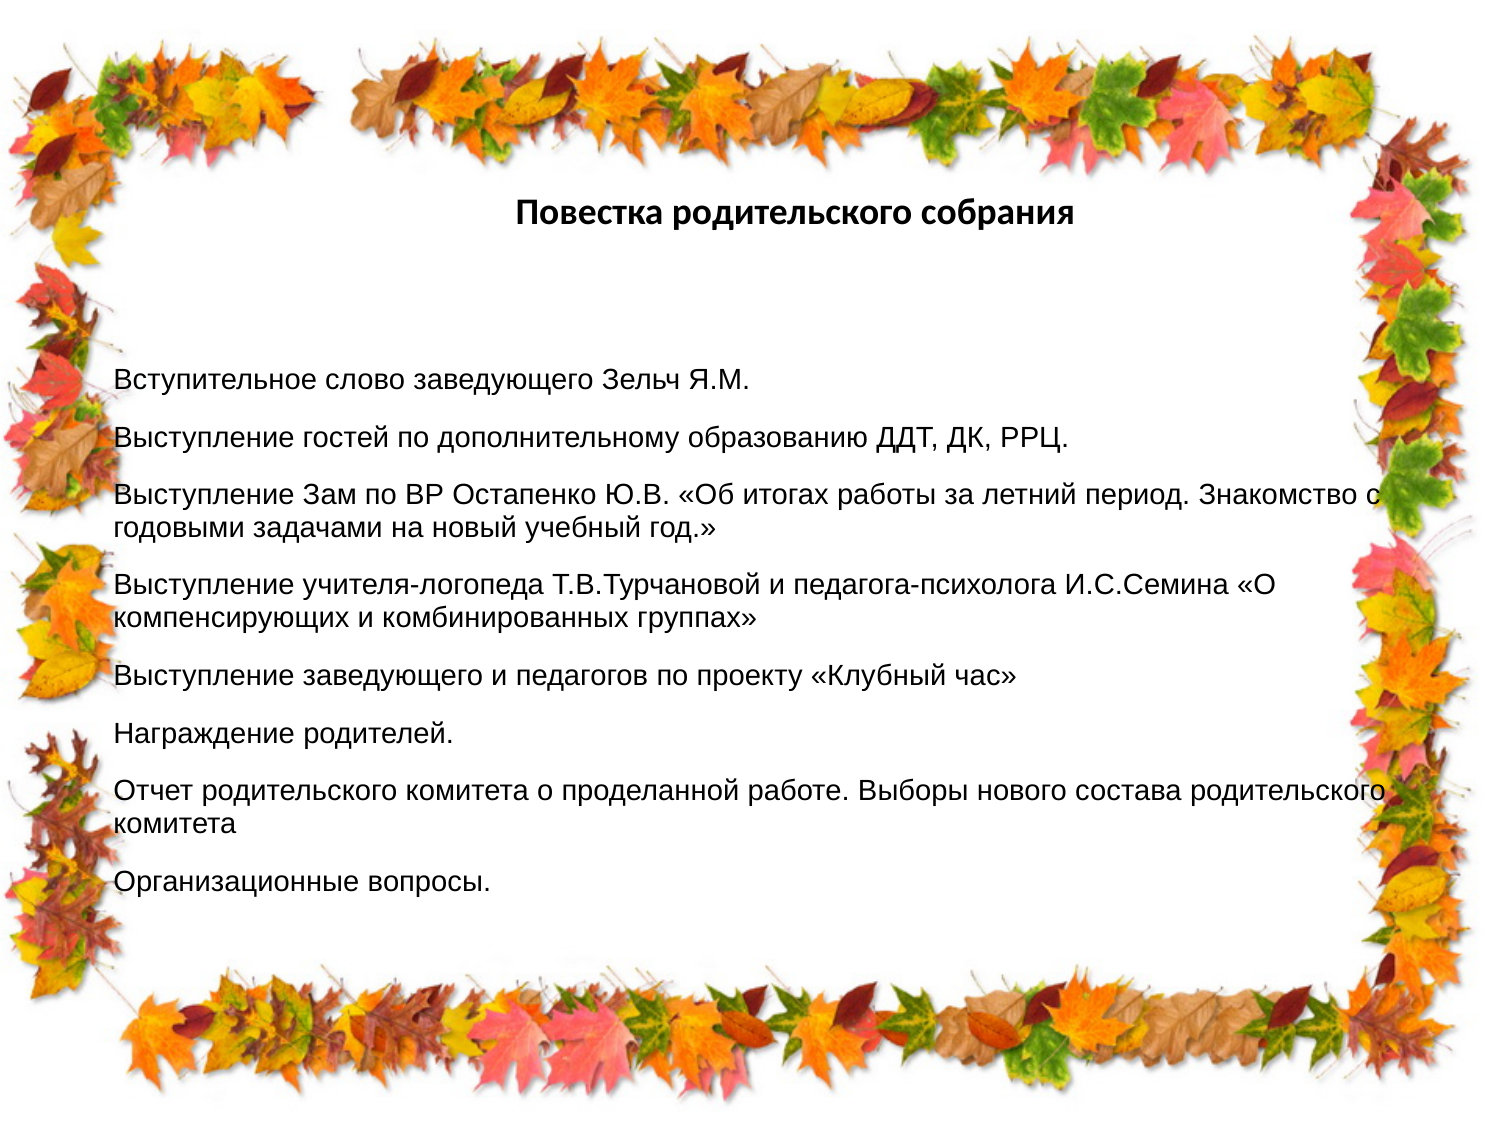

#
Повестка родительского собрания
Вступительное слово заведующего Зельч Я.М.
Выступление гостей по дополнительному образованию ДДТ, ДК, РРЦ.
Выступление Зам по ВР Остапенко Ю.В. «Об итогах работы за летний период. Знакомство с годовыми задачами на новый учебный год.»
Выступление учителя-логопеда Т.В.Турчановой и педагога-психолога И.С.Семина «О компенсирующих и комбинированных группах»
Выступление заведующего и педагогов по проекту «Клубный час»
Награждение родителей.
Отчет родительского комитета о проделанной работе. Выборы нового состава родительского комитета
Организационные вопросы.